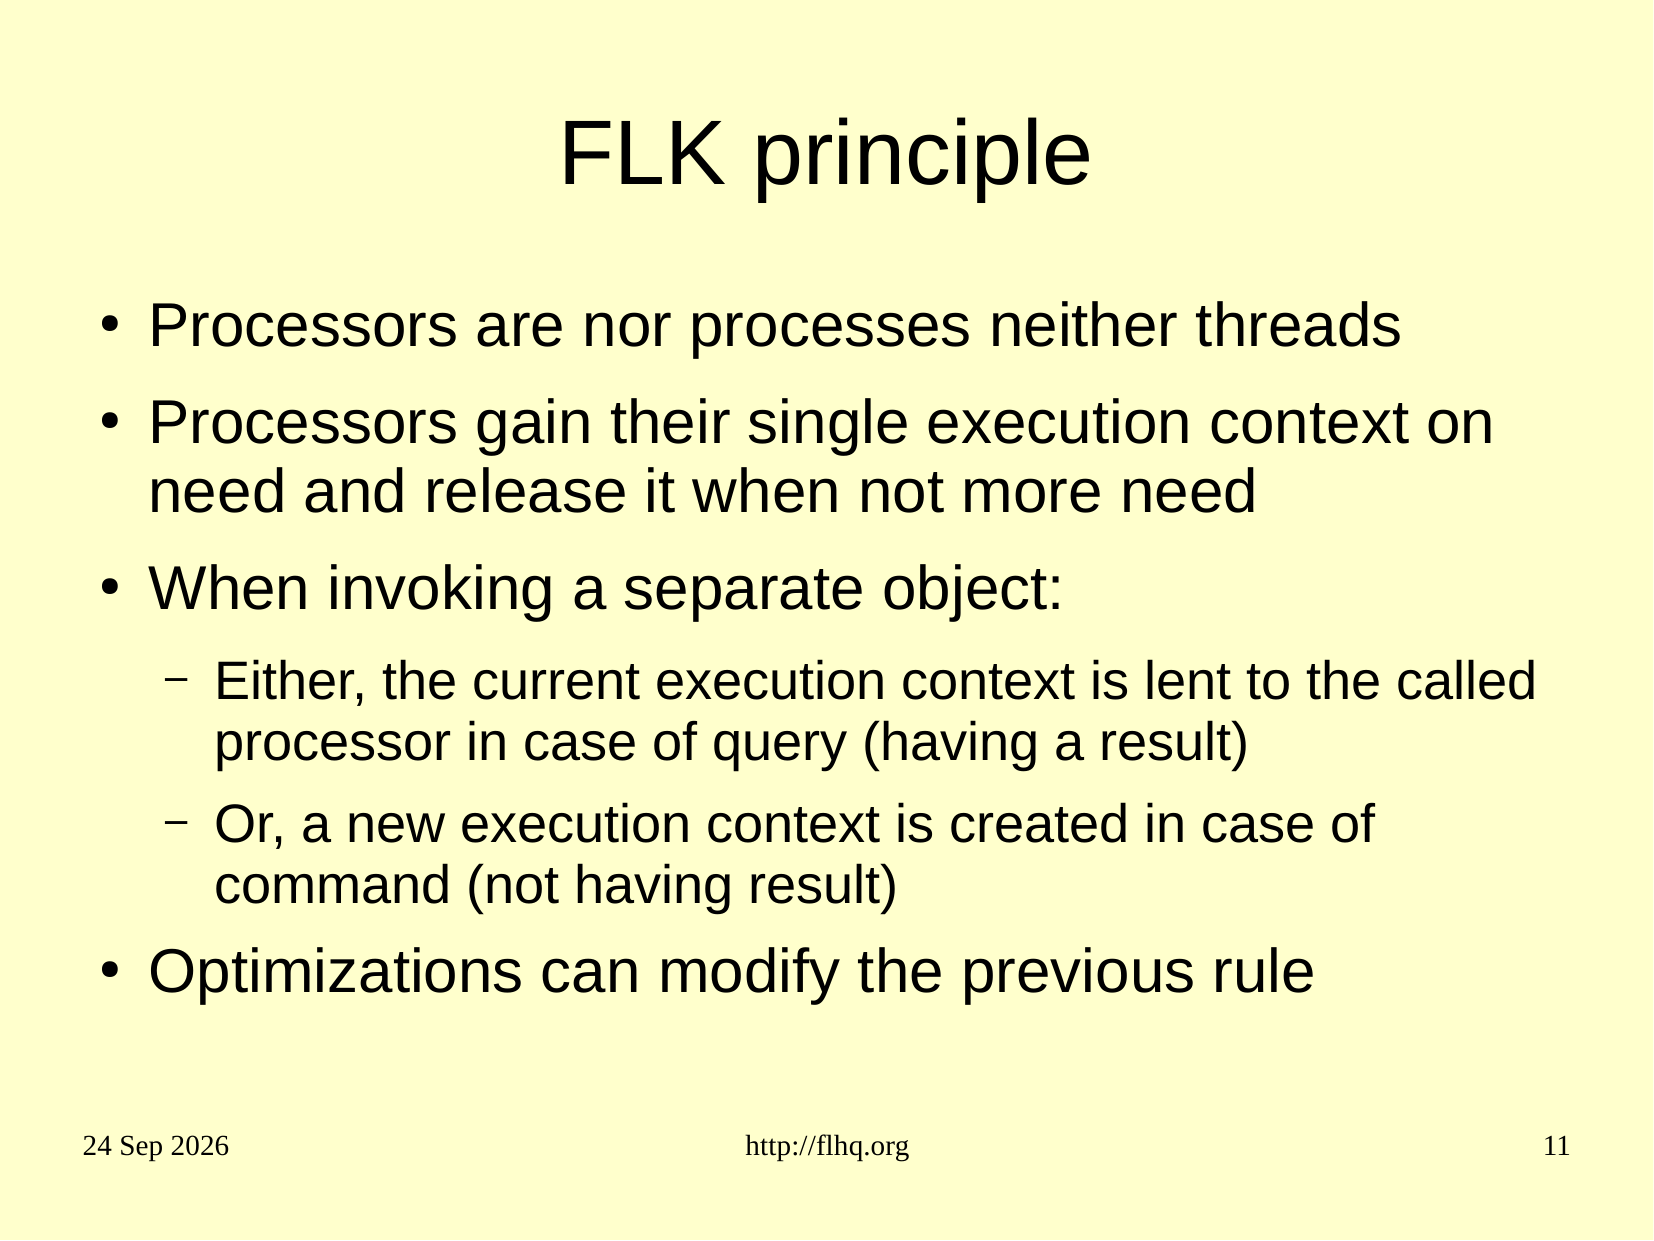

# FLK principle
Processors are nor processes neither threads
Processors gain their single execution context on need and release it when not more need
When invoking a separate object:
Either, the current execution context is lent to the called processor in case of query (having a result)
Or, a new execution context is created in case of command (not having result)
Optimizations can modify the previous rule
http://flhq.org
11